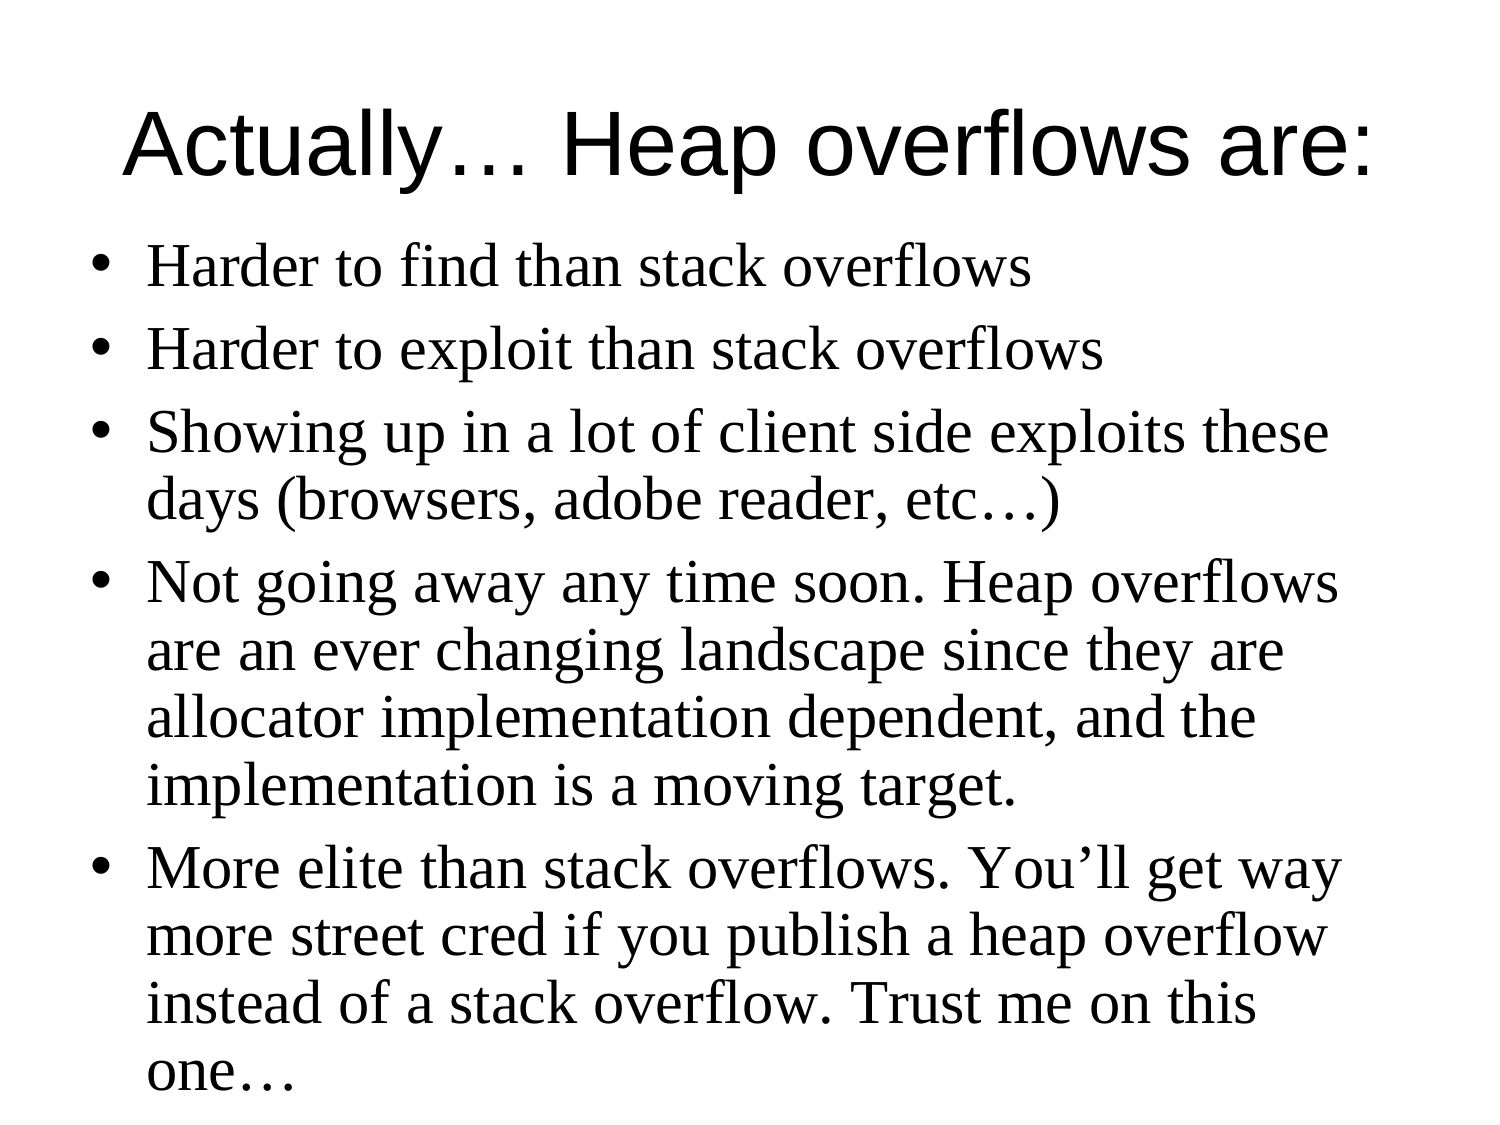

# Actually… Heap overflows are:
Harder to find than stack overflows
Harder to exploit than stack overflows
Showing up in a lot of client side exploits these days (browsers, adobe reader, etc…)
Not going away any time soon. Heap overflows are an ever changing landscape since they are allocator implementation dependent, and the implementation is a moving target.
More elite than stack overflows. You’ll get way more street cred if you publish a heap overflow instead of a stack overflow. Trust me on this one…